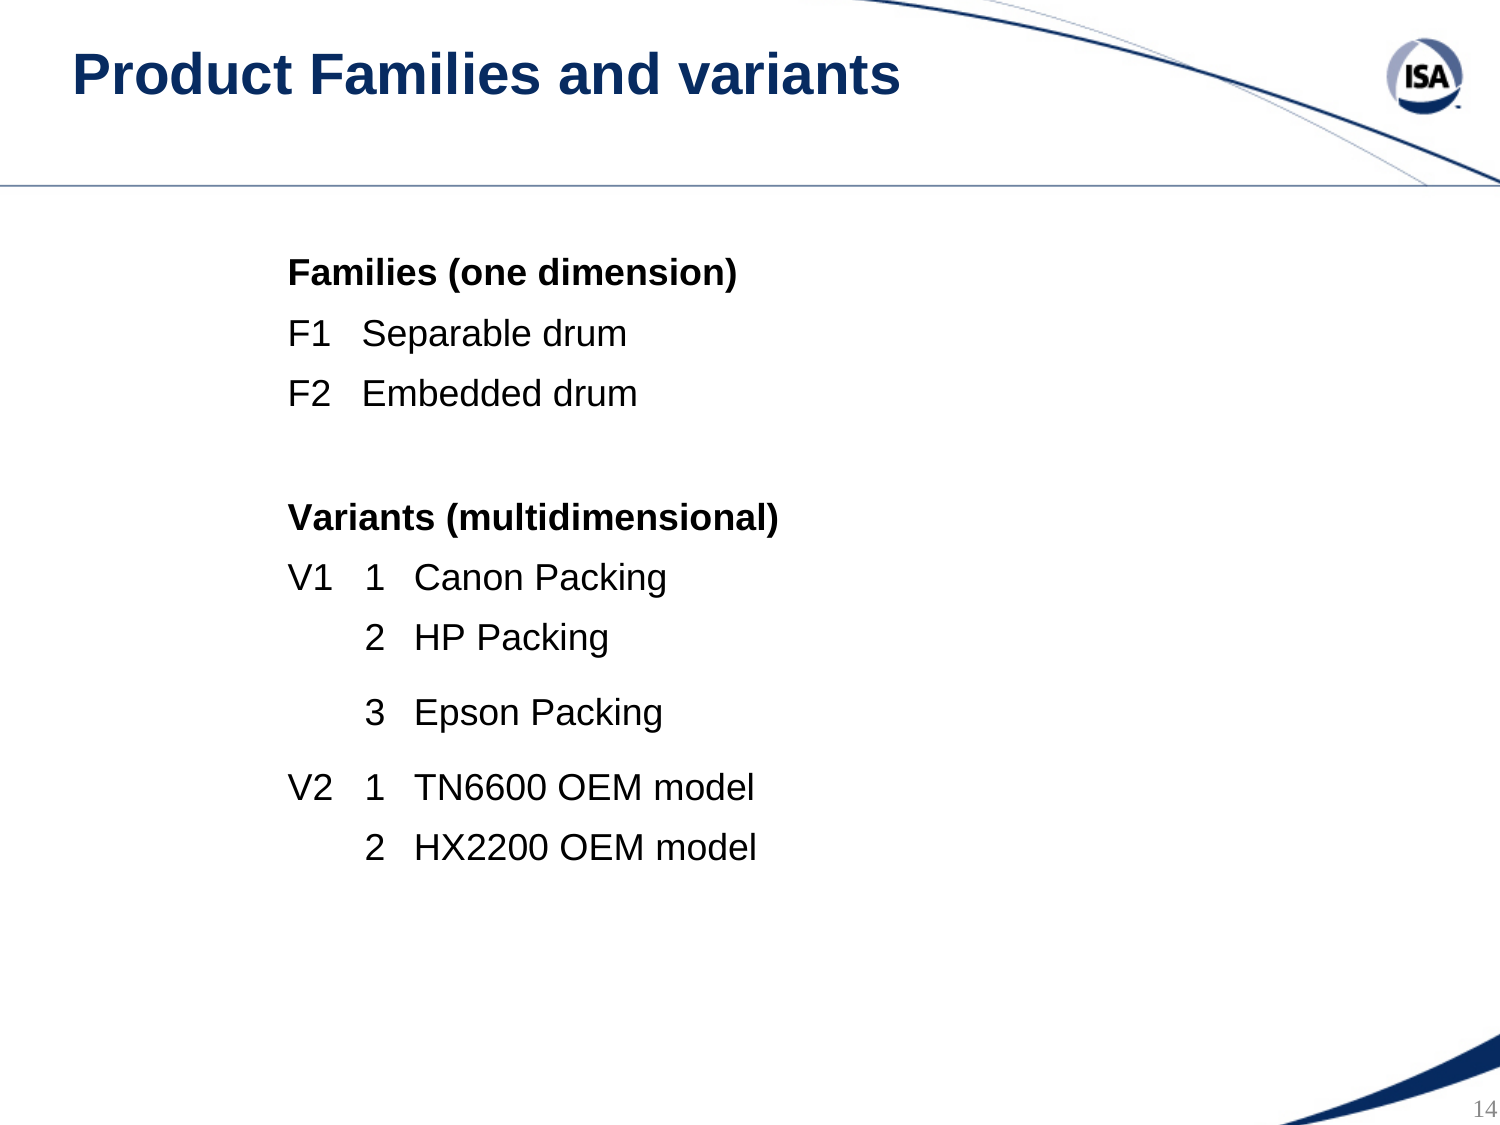

# Product Families and variants
| Families (one dimension) | |
| --- | --- |
| F1 | Separable drum |
| F2 | Embedded drum |
| Variants (multidimensional) | | |
| --- | --- | --- |
| V1 | 1 | Canon Packing |
| | 2 | HP Packing |
| | 3 | Epson Packing |
| V2 | 1 | TN6600 OEM model |
| | 2 | HX2200 OEM model |